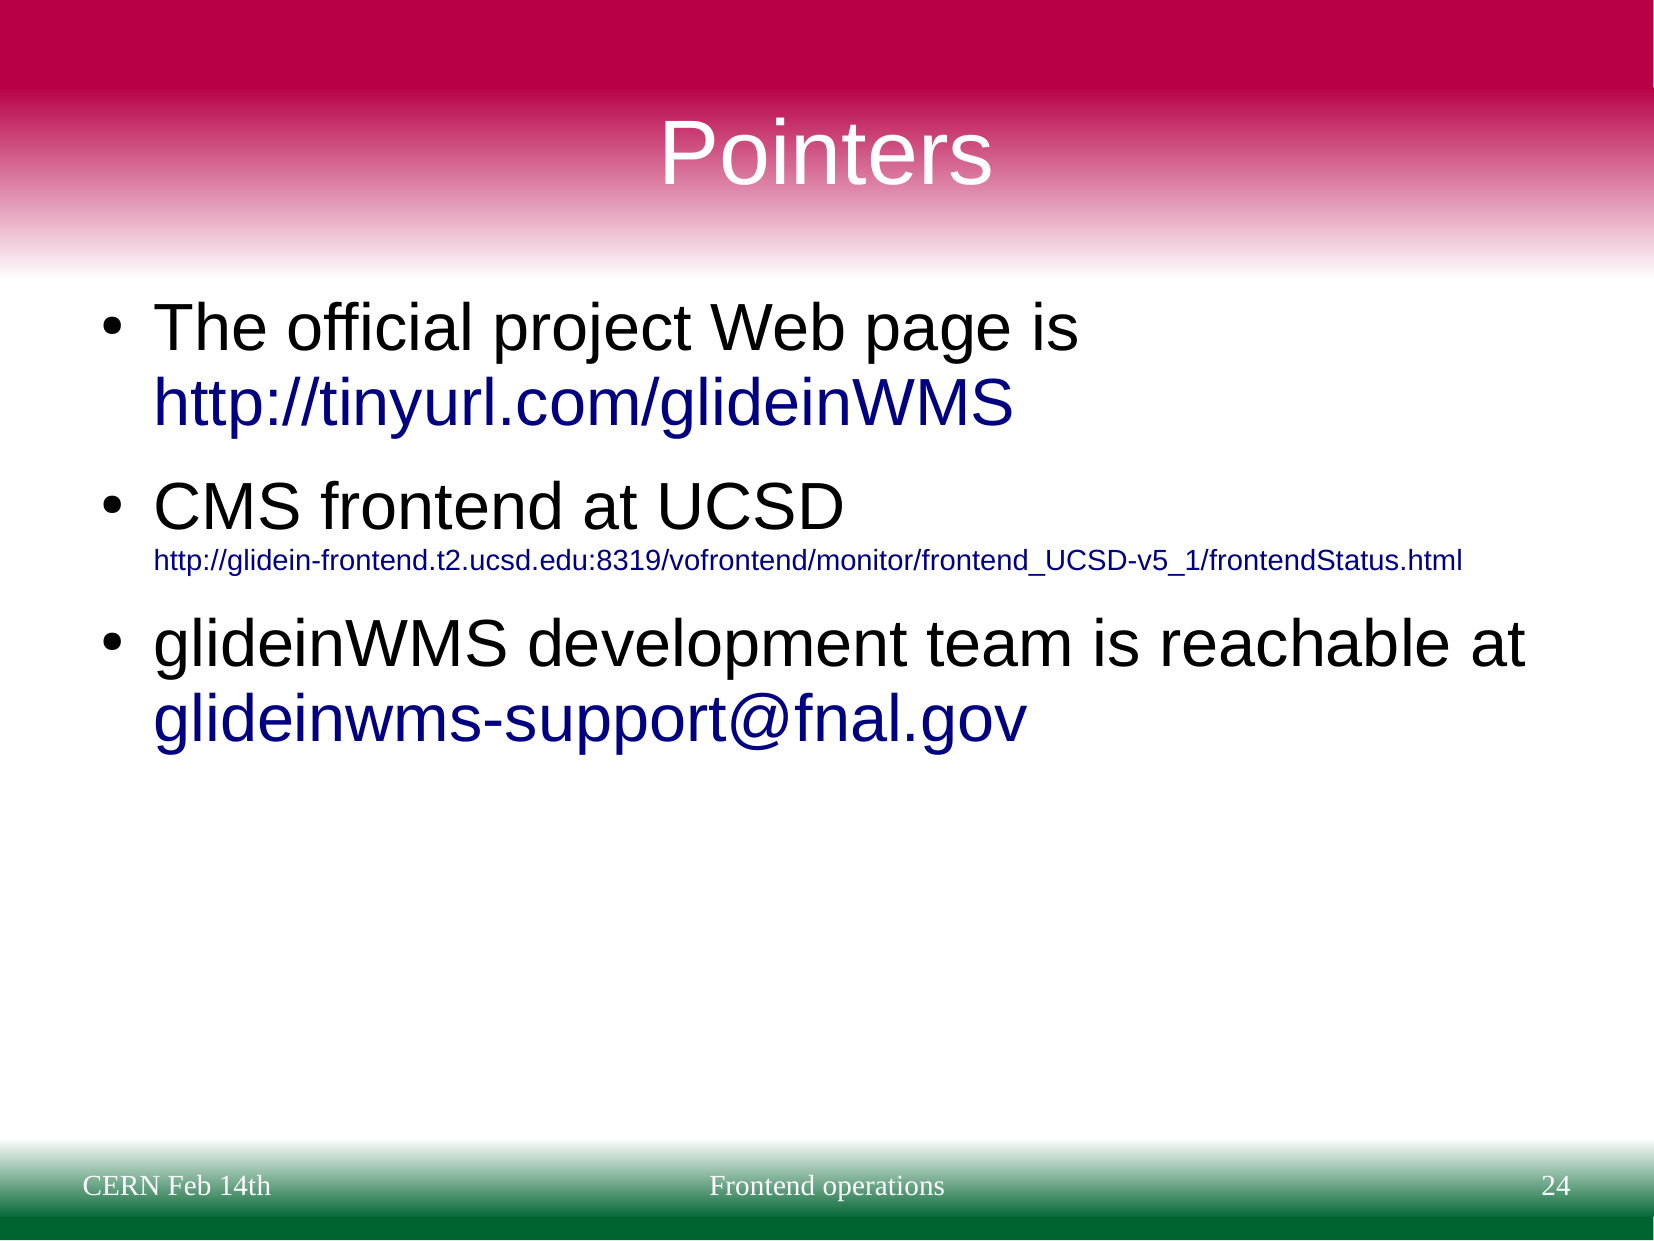

# Pointers
The official project Web page is
http://tinyurl.com/glideinWMS
CMS frontend at UCSD
http://glidein-frontend.t2.ucsd.edu:8319/vofrontend/monitor/frontend_UCSD-v5_1/frontendStatus.html
glideinWMS development team is reachable at
glideinwms-support@fnal.gov
CERN Feb 14th
Frontend operations
24